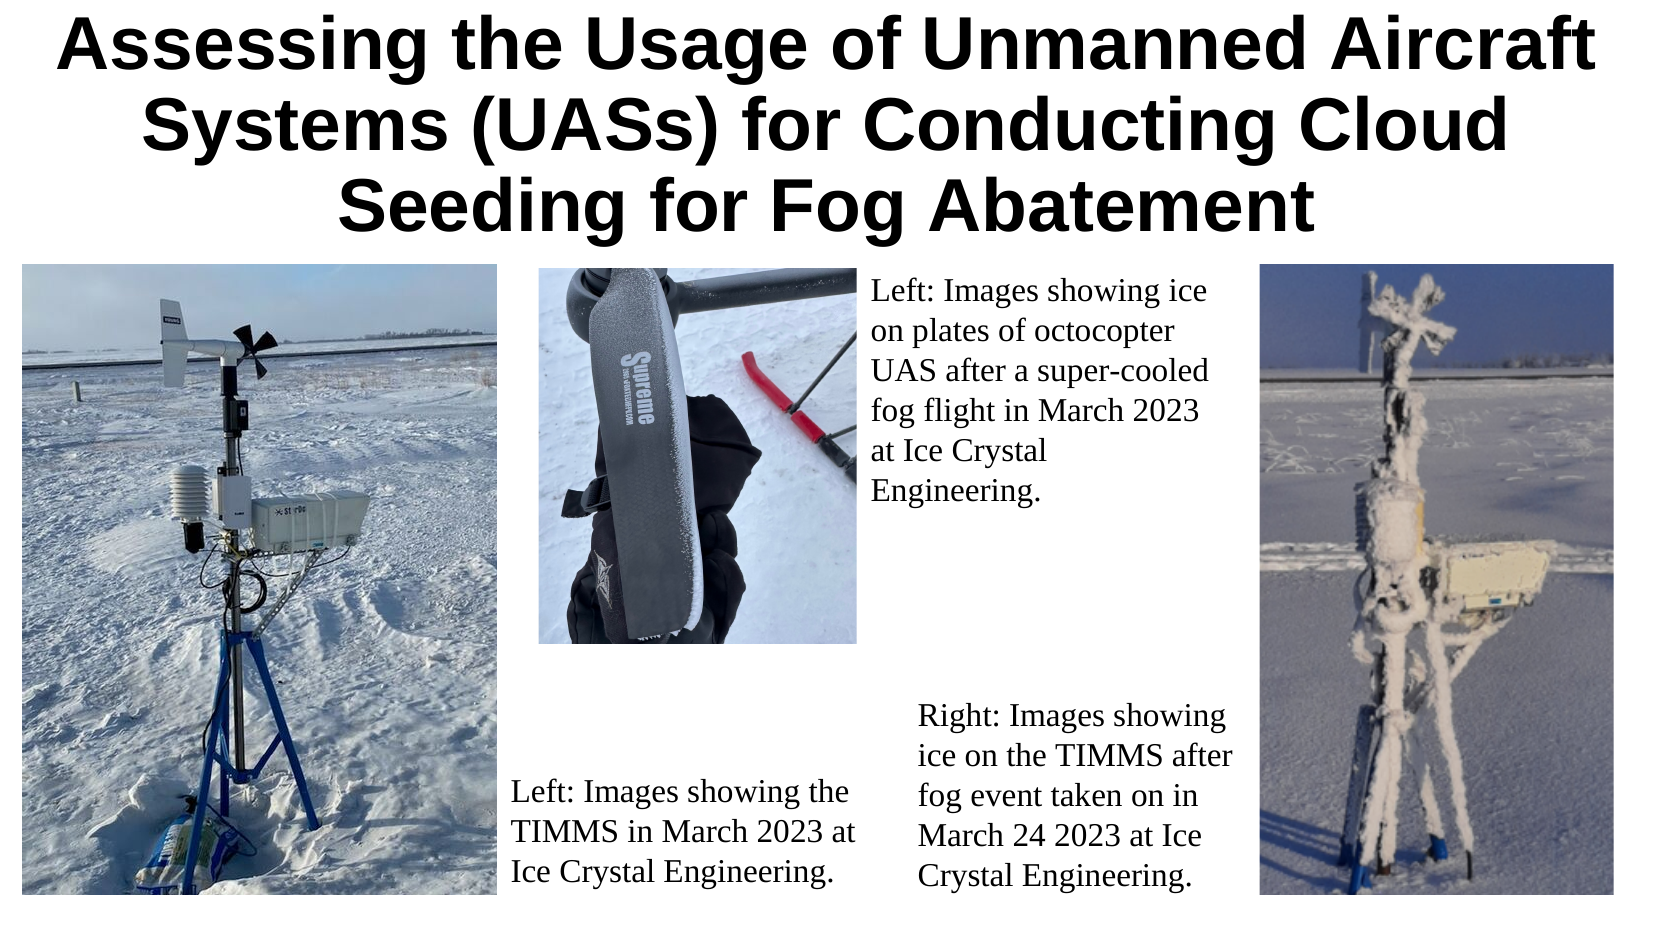

# Assessing the Usage of Unmanned Aircraft Systems (UASs) for Conducting Cloud Seeding for Fog Abatement
Left: Images showing ice on plates of octocopter UAS after a super-cooled fog flight in March 2023 at Ice Crystal Engineering.
Right: Images showing ice on the TIMMS after fog event taken on in March 24 2023 at Ice Crystal Engineering.
Left: Images showing the TIMMS in March 2023 at Ice Crystal Engineering.